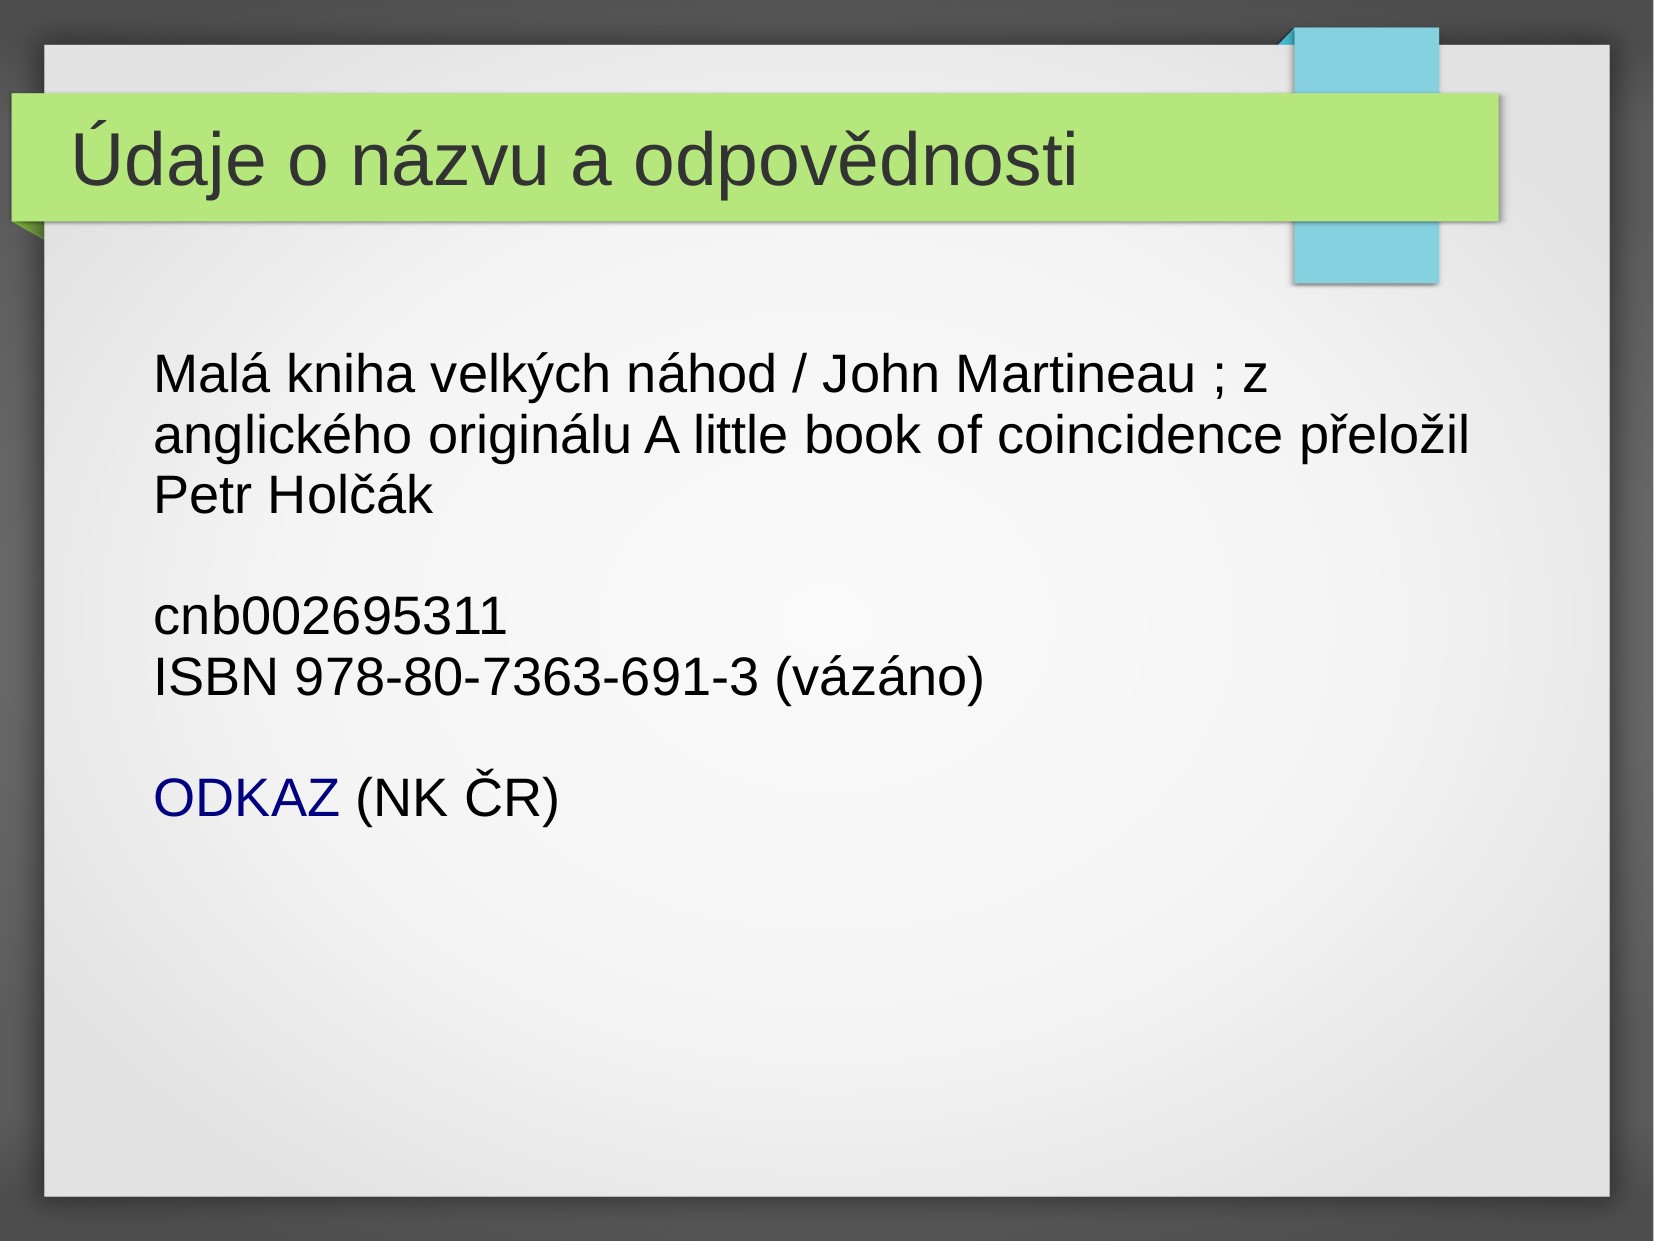

# Údaje o názvu a odpovědnosti
Malá kniha velkých náhod / John Martineau ; z anglického originálu A little book of coincidence přeložil Petr Holčák
cnb002695311
ISBN 978-80-7363-691-3 (vázáno)
ODKAZ (NK ČR)